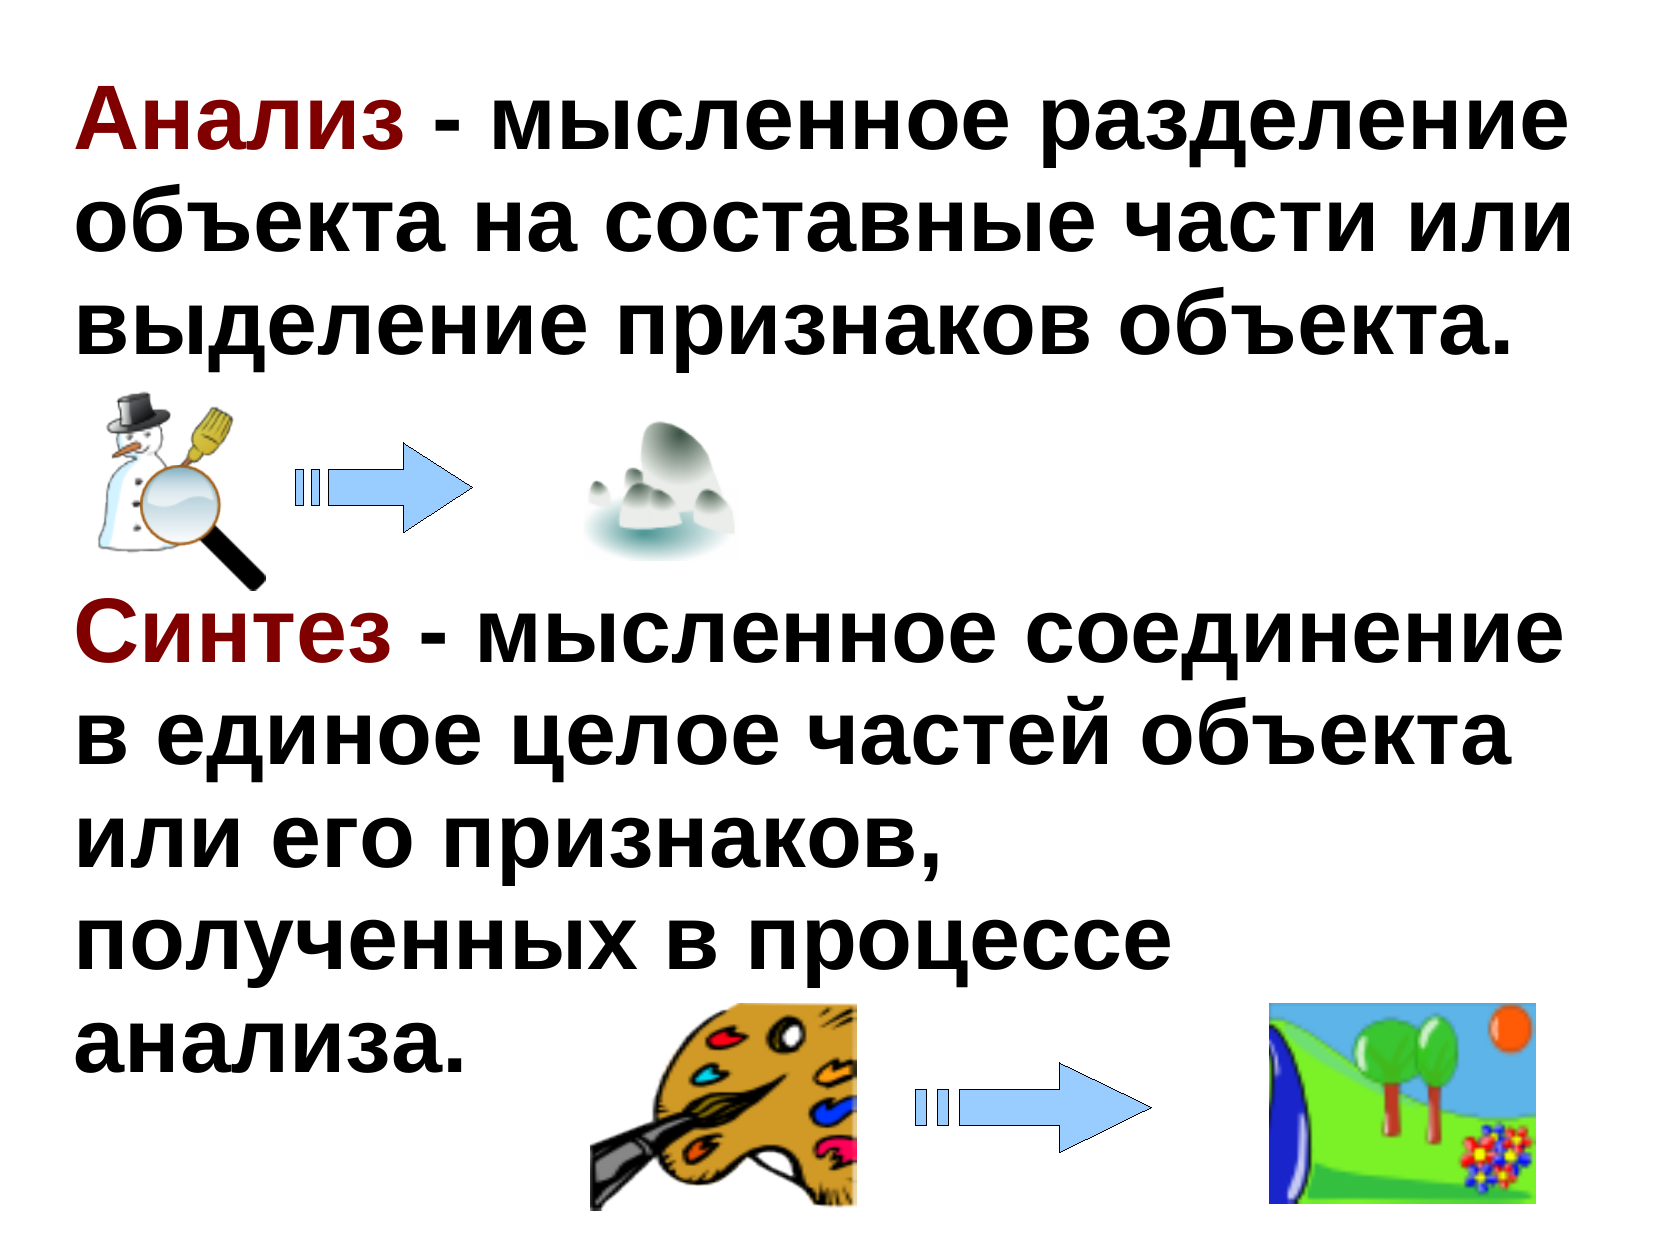

Анализ - мысленное разделение объекта на составные части или выделение признаков объекта.
Синтез - мысленное соединение в единое целое частей объекта или его признаков,
полученных в процессе анализа.